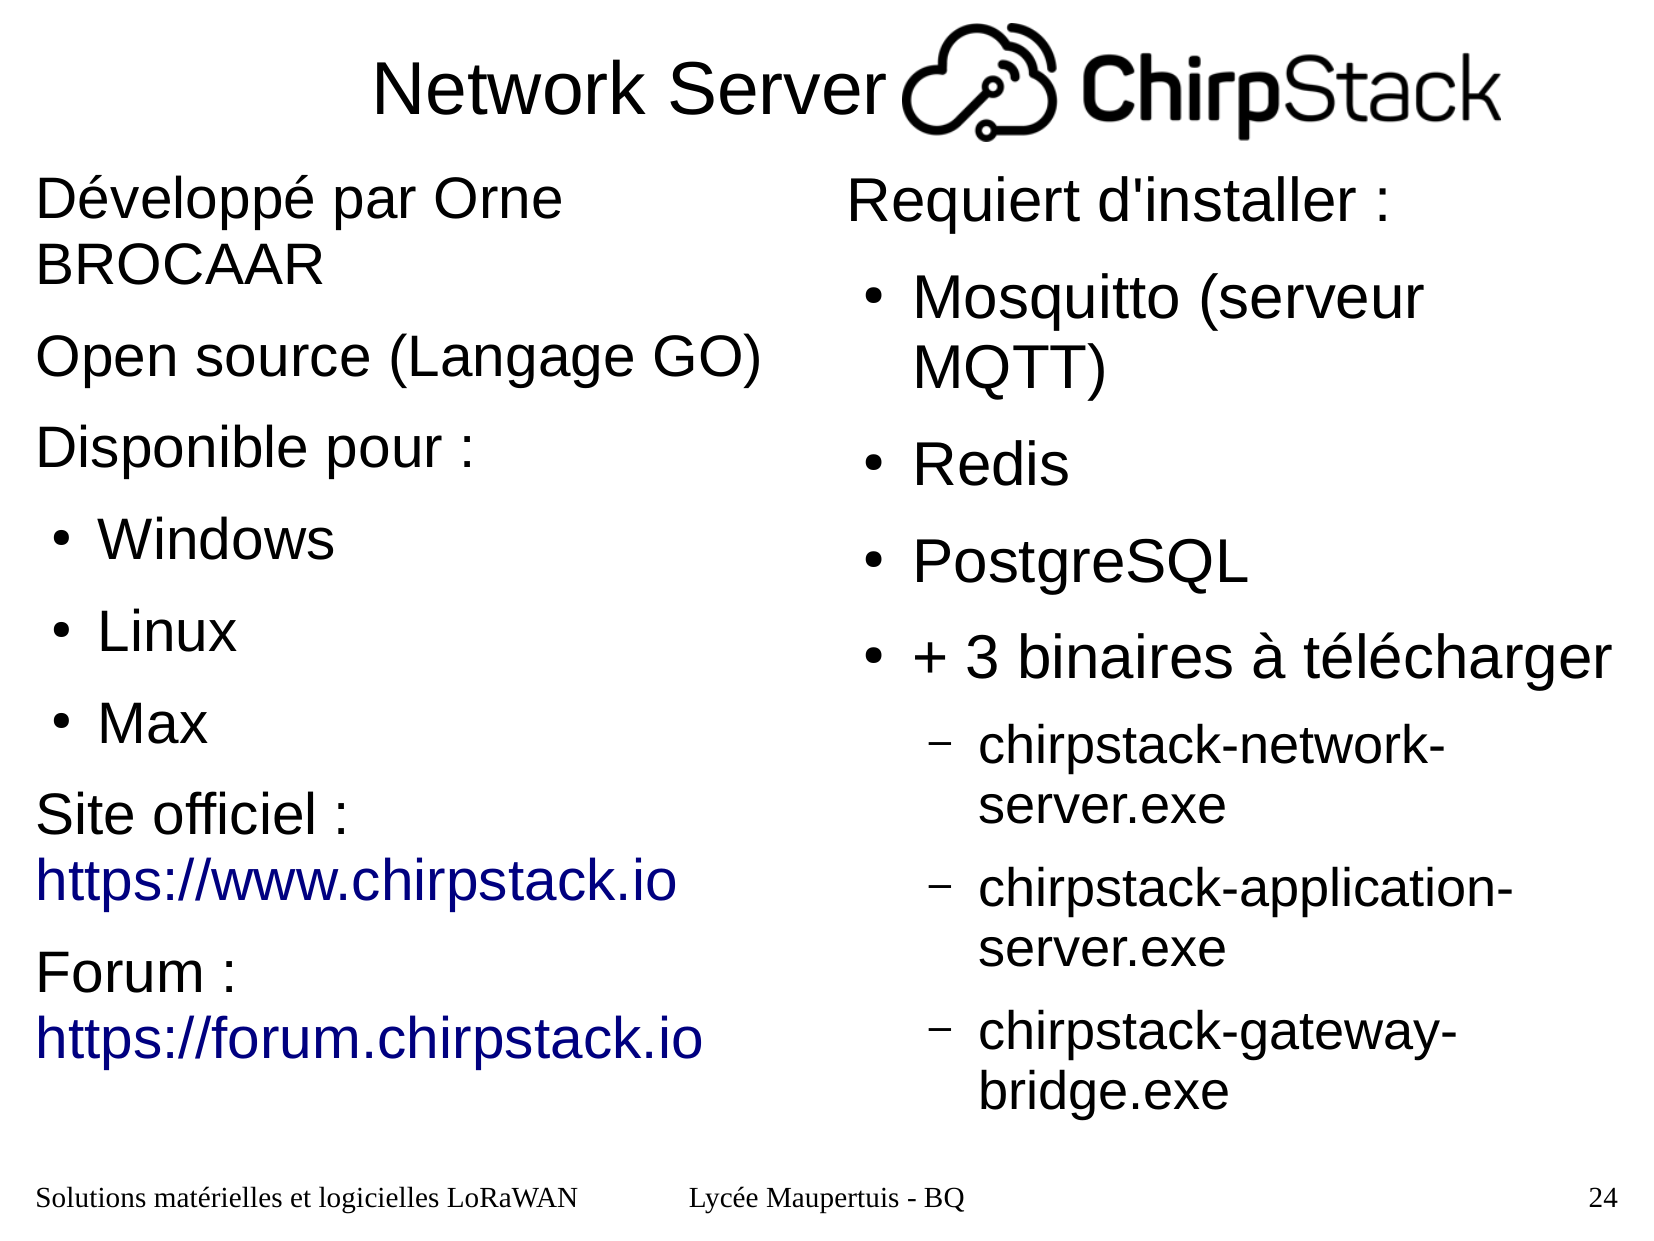

Network Server
# Développé par Orne BROCAAR
Open source (Langage GO)
Disponible pour :
Windows
Linux
Max
Site officiel : https://www.chirpstack.io
Forum : https://forum.chirpstack.io
Requiert d'installer :
Mosquitto (serveur MQTT)
Redis
PostgreSQL
+ 3 binaires à télécharger
chirpstack-network-server.exe
chirpstack-application-server.exe
chirpstack-gateway-bridge.exe
Solutions matérielles et logicielles LoRaWAN
Lycée Maupertuis - BQ
24